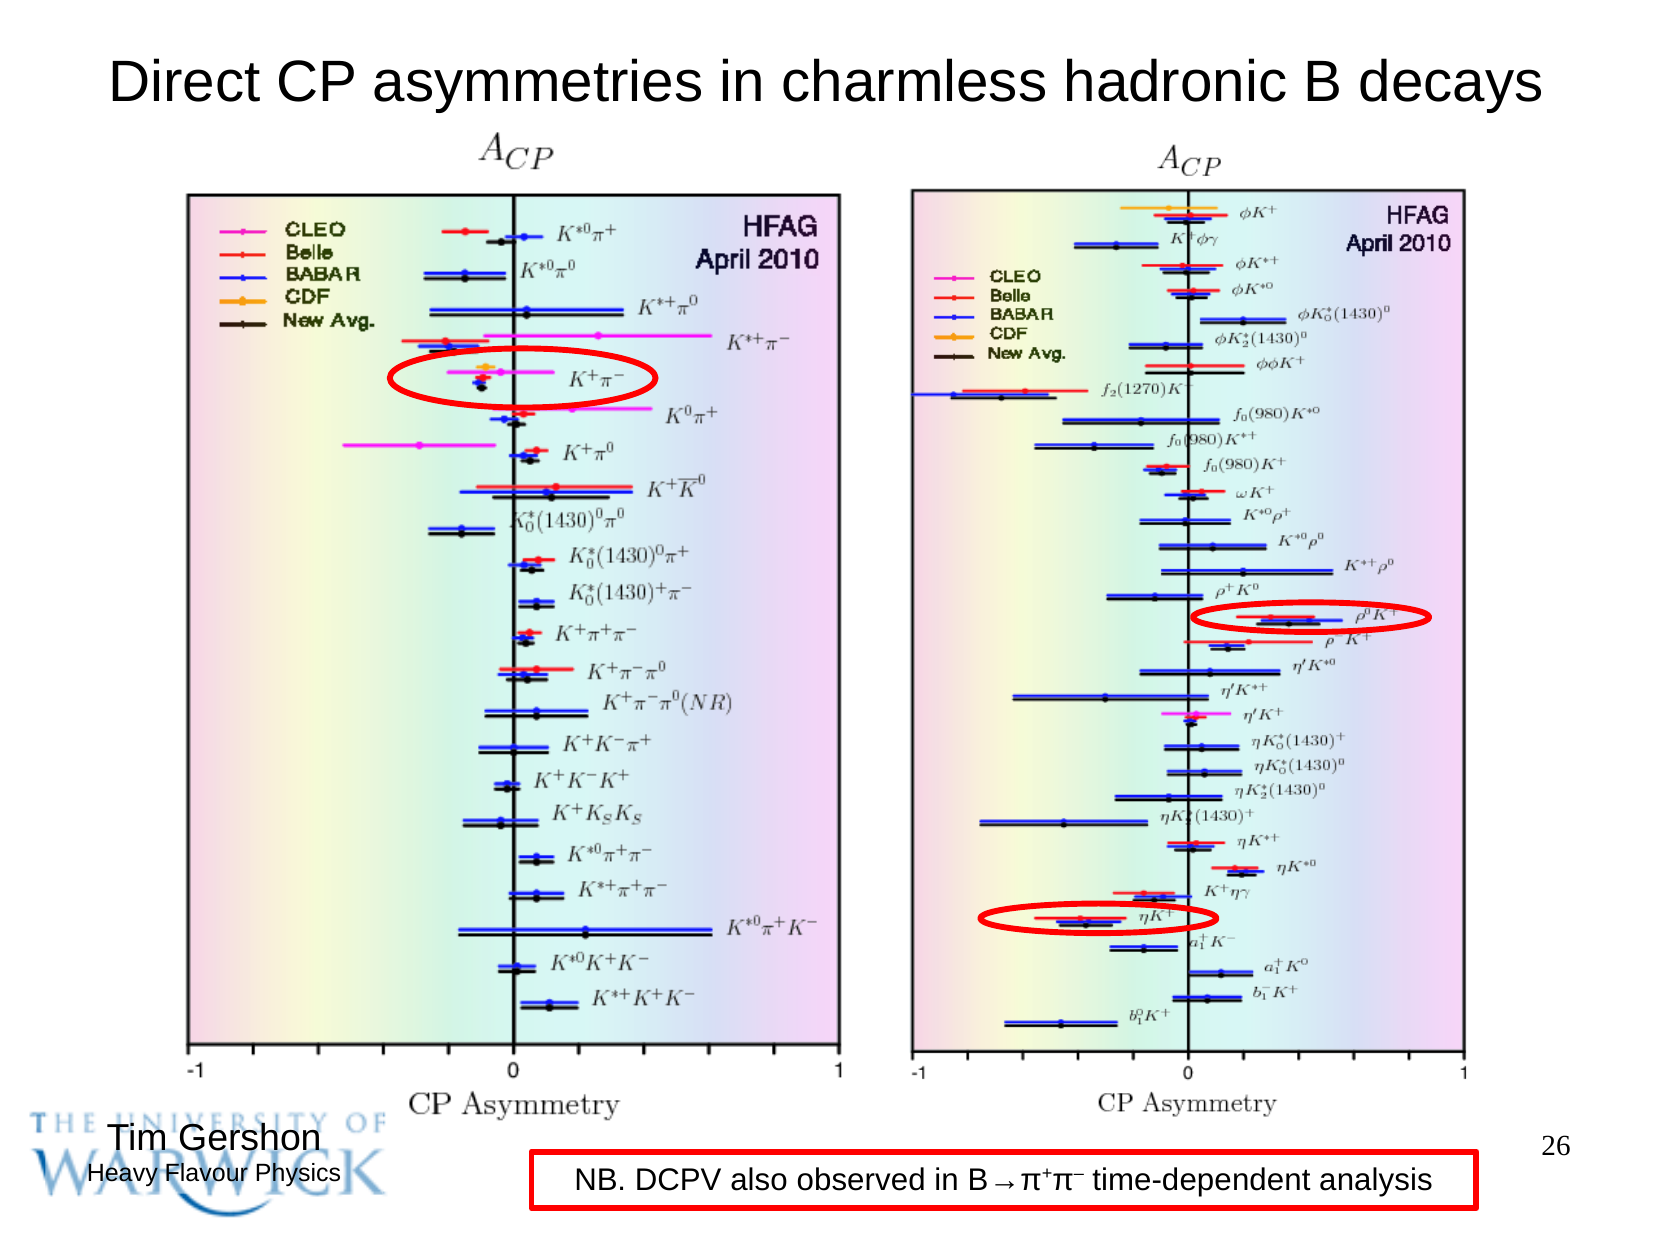

# Direct CP asymmetries in charmless hadronic B decays
Tim Gershon
Heavy Flavour Physics
26
NB. DCPV also observed in B→π+π– time-dependent analysis